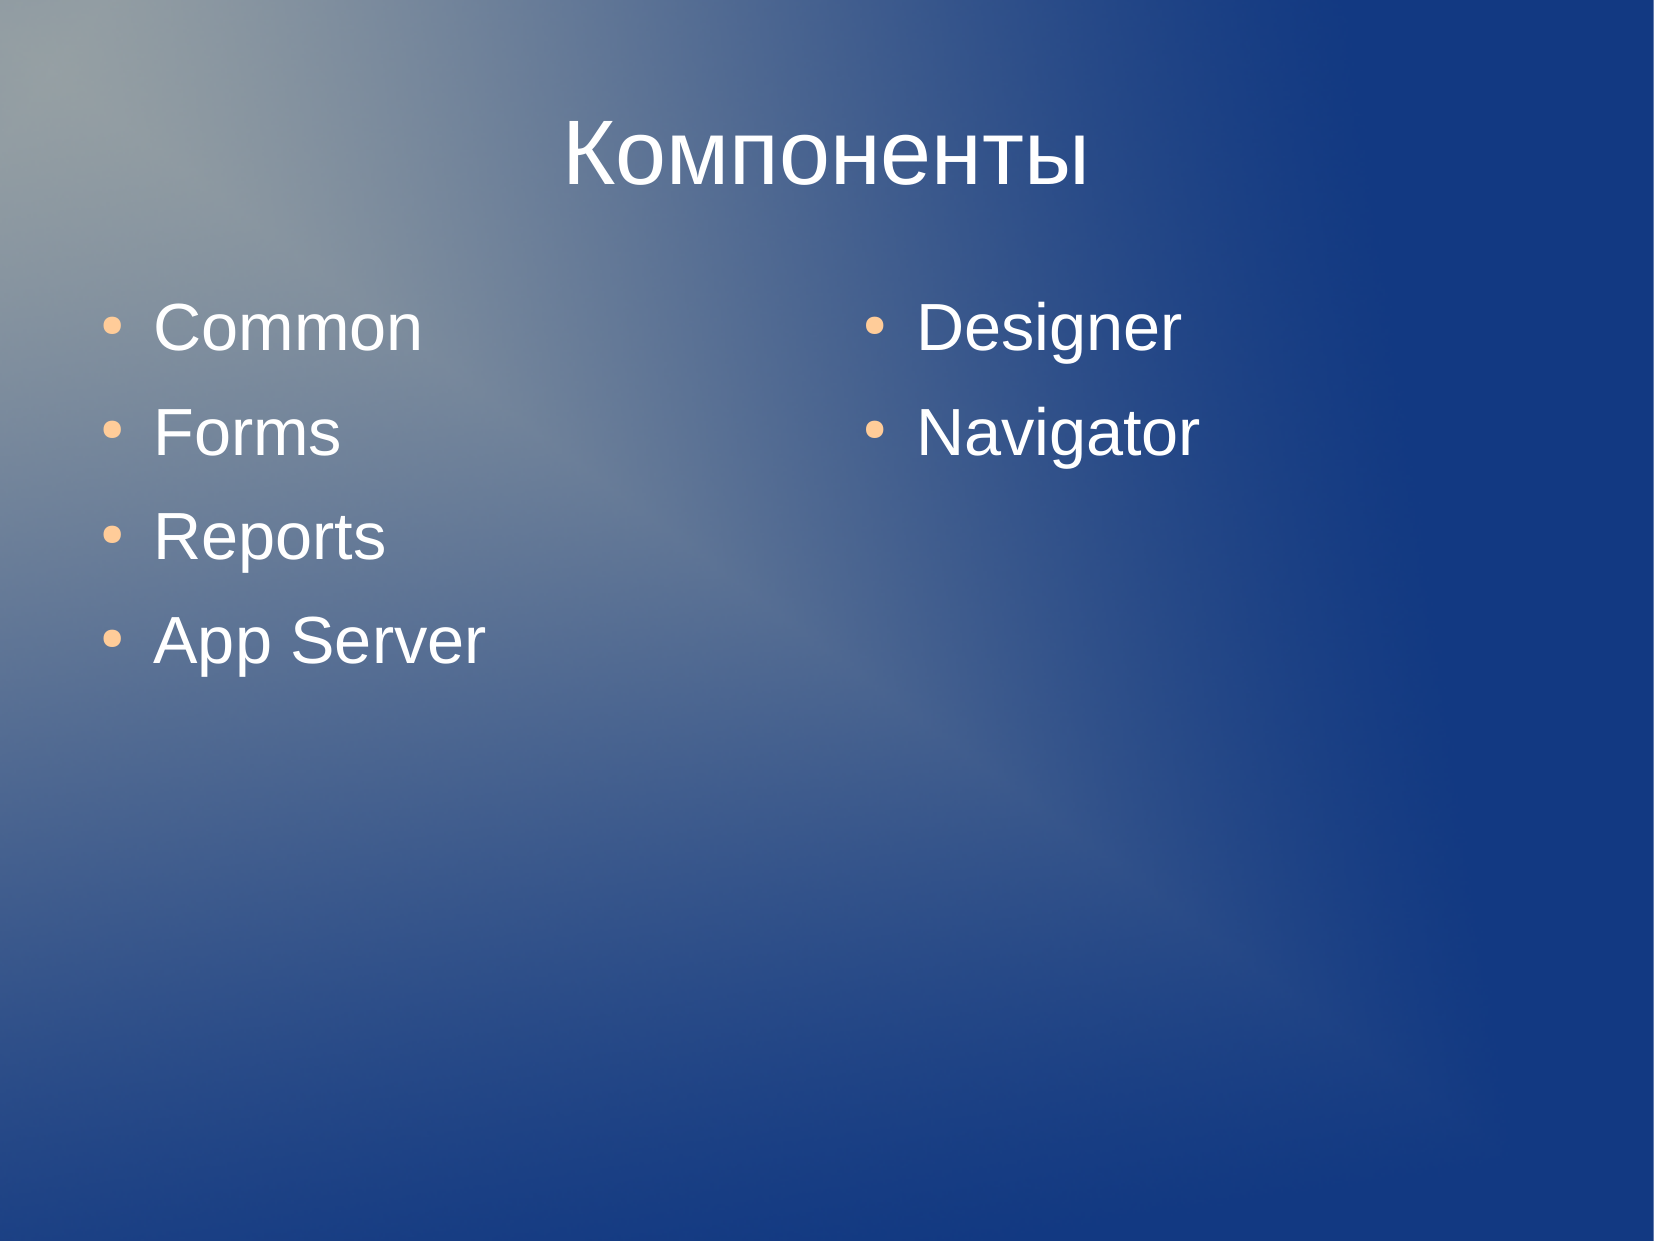

# Компоненты
Common
Forms
Reports
App Server
Designer
Navigator